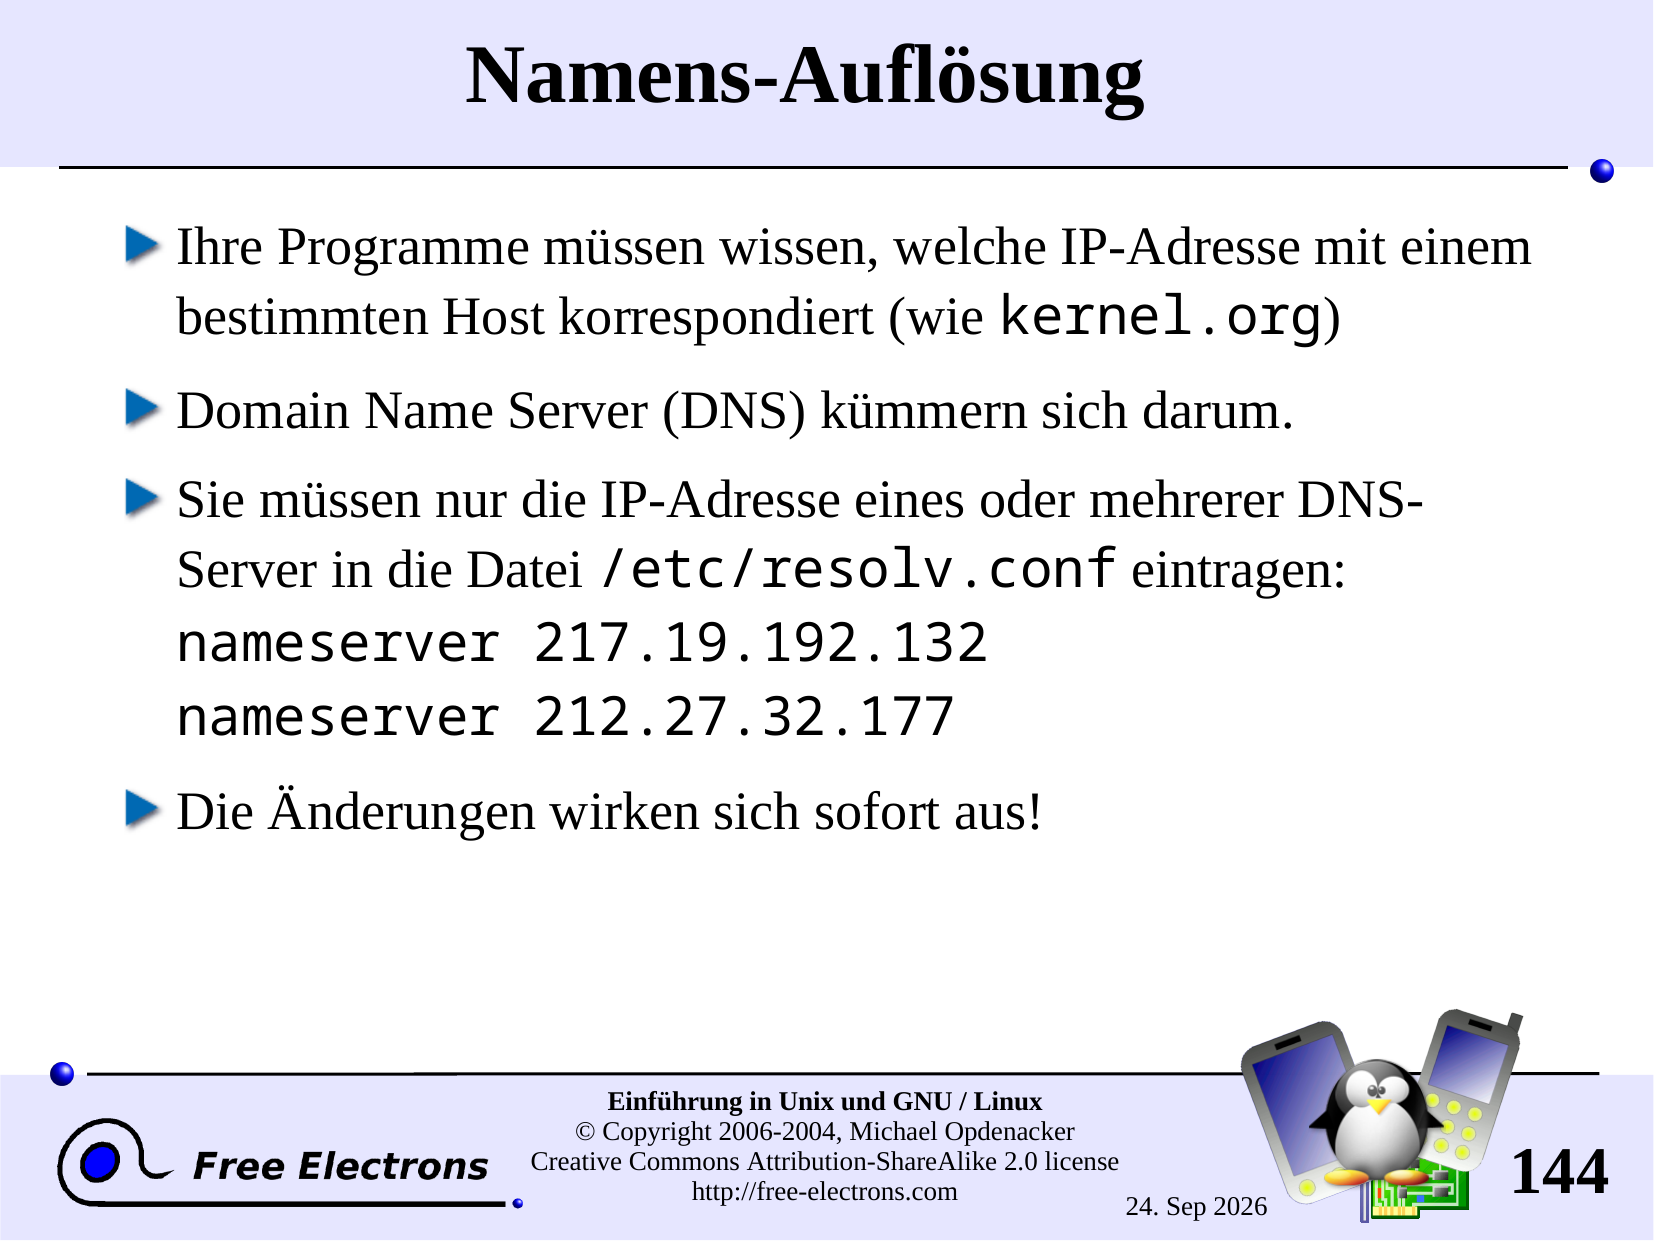

# Namens-Auflösung
Ihre Programme müssen wissen, welche IP-Adresse mit einem bestimmten Host korrespondiert (wie kernel.org)
Domain Name Server (DNS) kümmern sich darum.
Sie müssen nur die IP-Adresse eines oder mehrerer DNS-Server in die Datei /etc/resolv.conf eintragen:
nameserver 217.19.192.132
nameserver 212.27.32.177
Die Änderungen wirken sich sofort aus!